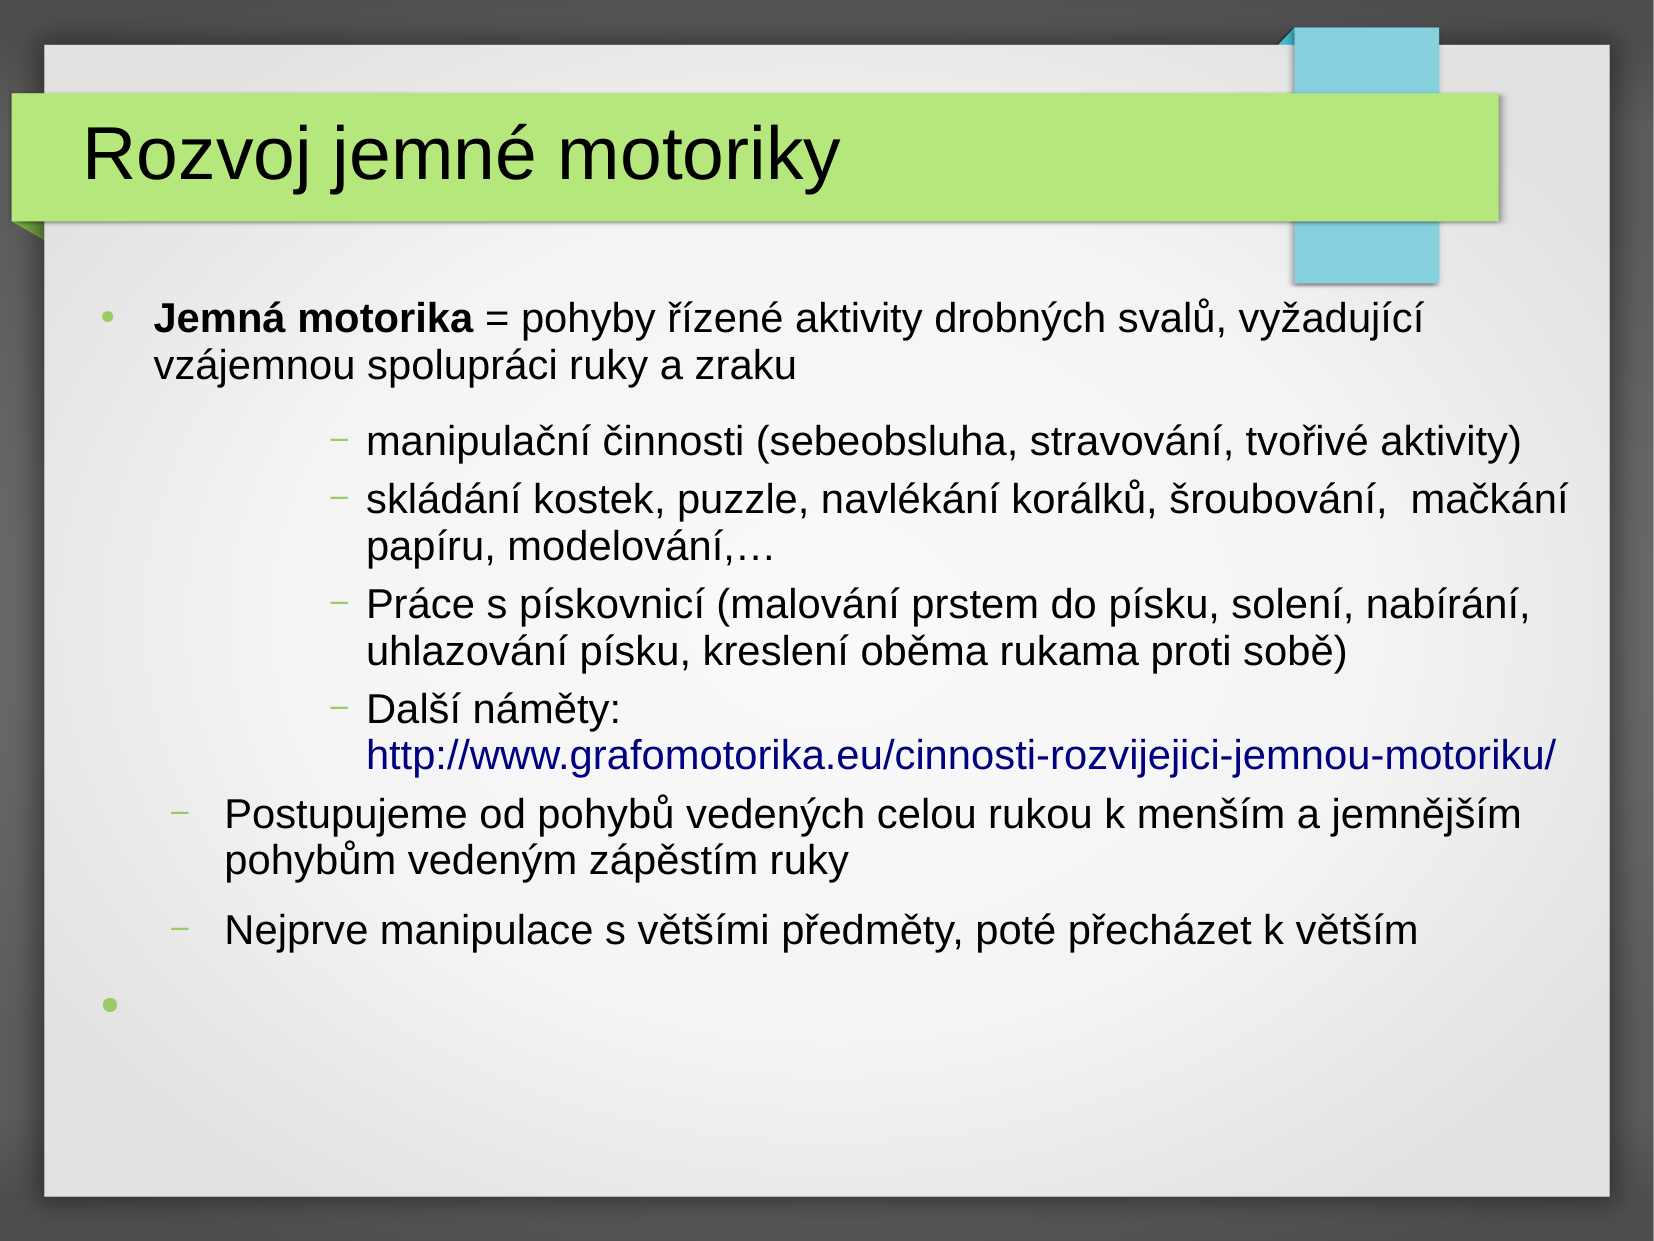

# Rozvoj jemné motoriky
Jemná motorika = pohyby řízené aktivity drobných svalů, vyžadující vzájemnou spolupráci ruky a zraku
manipulační činnosti (sebeobsluha, stravování, tvořivé aktivity)
skládání kostek, puzzle, navlékání korálků, šroubování, mačkání papíru, modelování,…
Práce s pískovnicí (malování prstem do písku, solení, nabírání, uhlazování písku, kreslení oběma rukama proti sobě)
Další náměty: http://www.grafomotorika.eu/cinnosti-rozvijejici-jemnou-motoriku/
Postupujeme od pohybů vedených celou rukou k menším a jemnějším pohybům vedeným zápěstím ruky
Nejprve manipulace s většími předměty, poté přecházet k větším